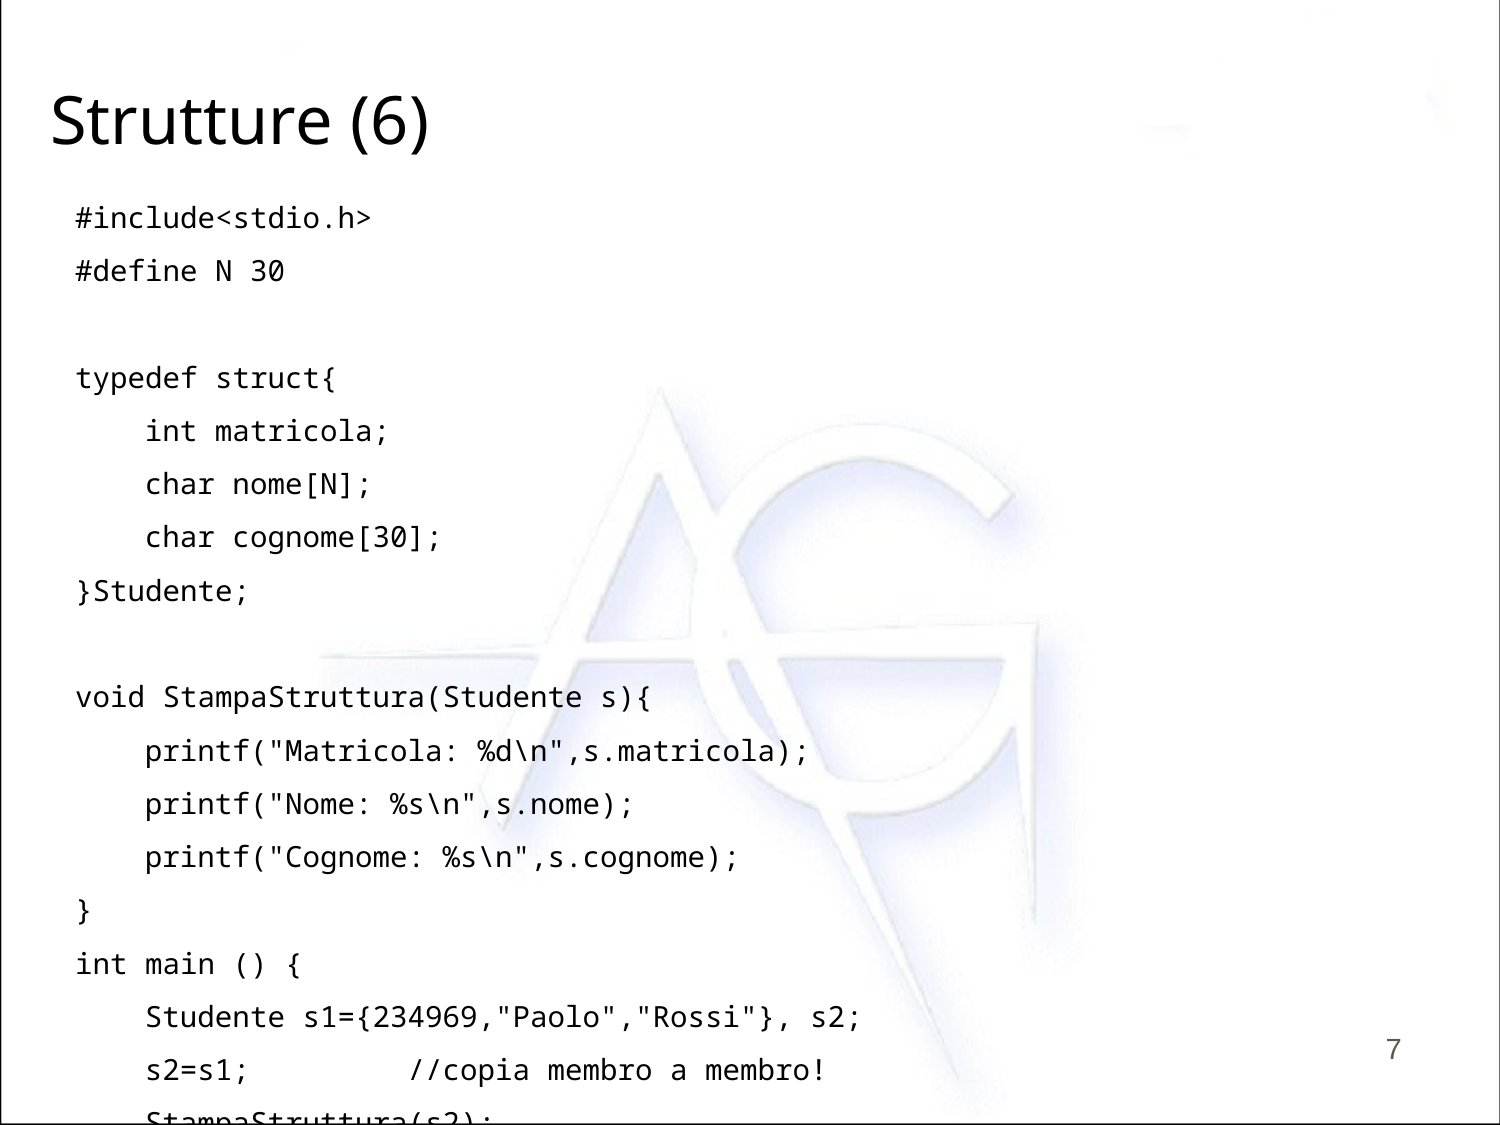

# Strutture (6)
#include<stdio.h>
#define N 30
typedef struct{
 int matricola;
 char nome[N];
 char cognome[30];
}Studente;
void StampaStruttura(Studente s){
 printf("Matricola: %d\n",s.matricola);
 printf("Nome: %s\n",s.nome);
 printf("Cognome: %s\n",s.cognome);
}
int main () {
 Studente s1={234969,"Paolo","Rossi"}, s2;
 s2=s1; //copia membro a membro!
 StampaStruttura(s2);
}
7